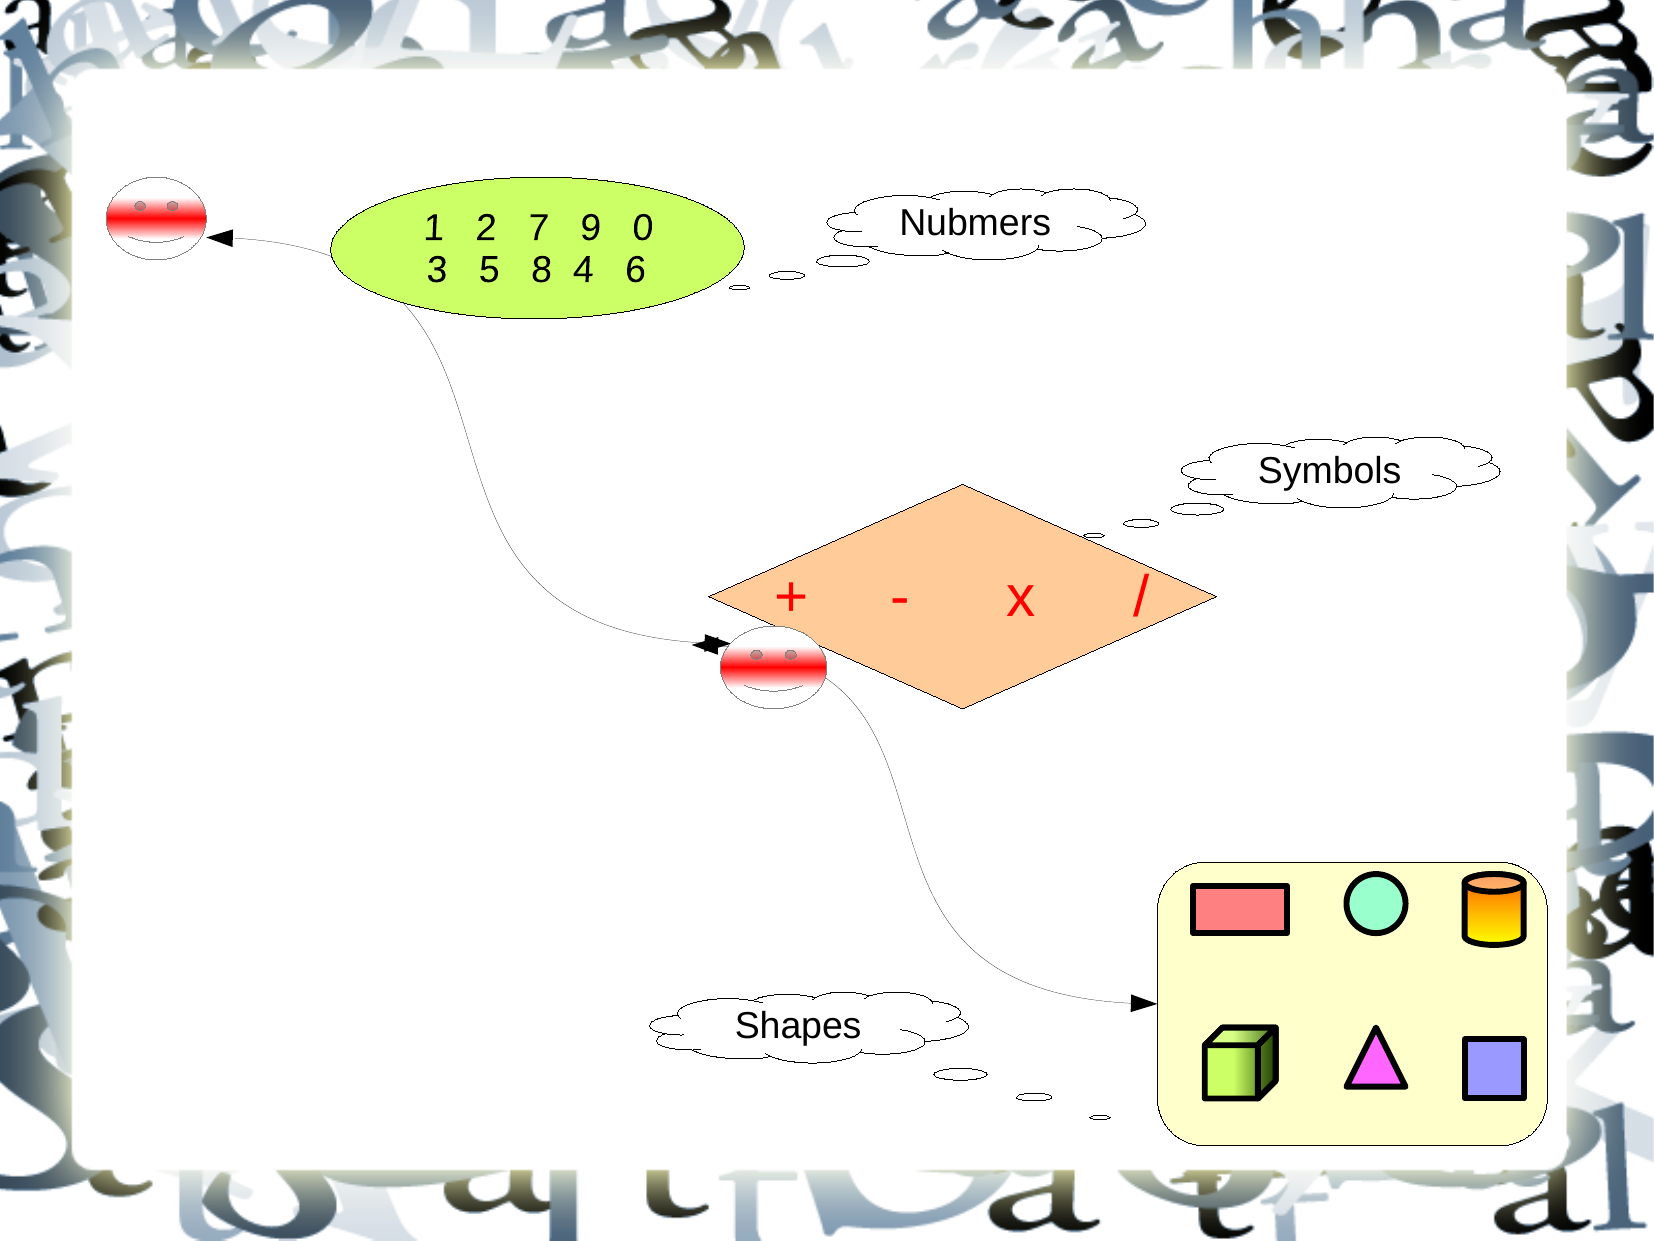

1 2 7 9 0
3 5 8 4 6
Nubmers
Symbols
+ - x /
Shapes